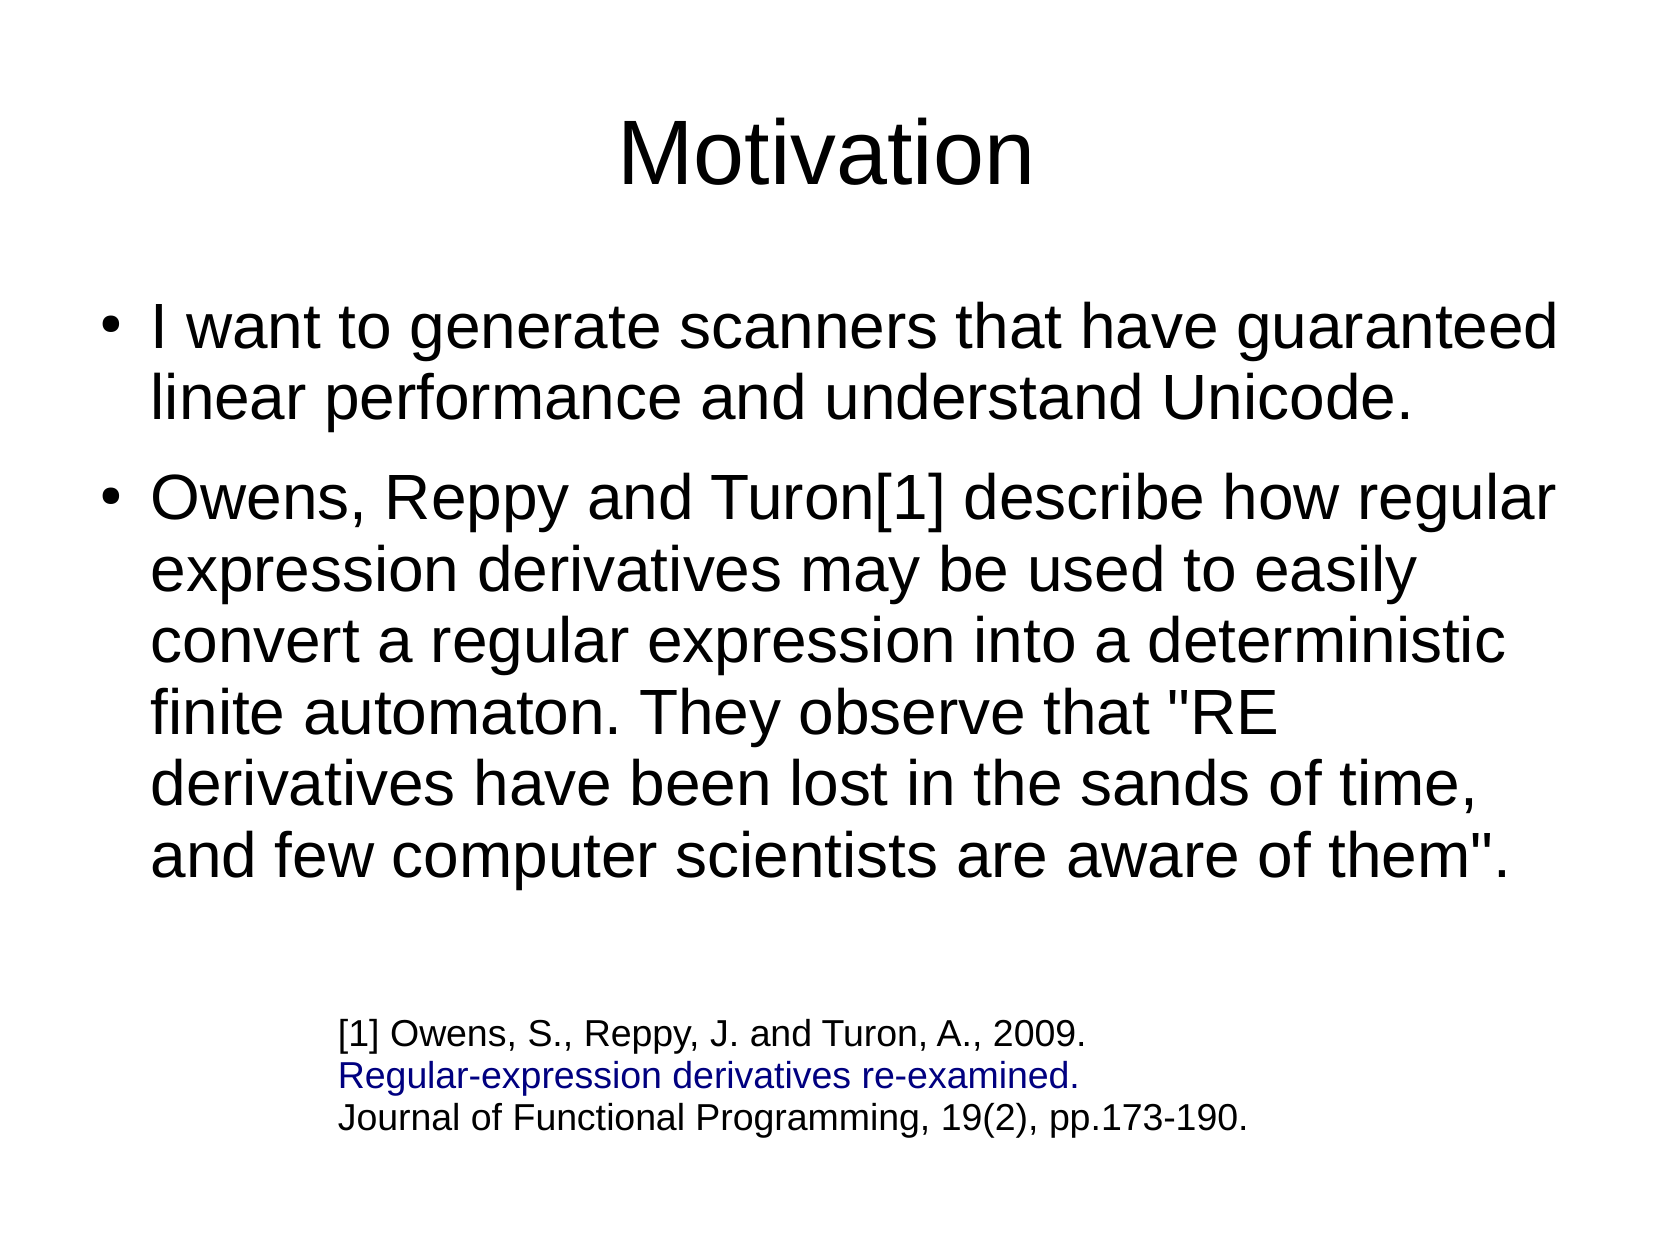

# Motivation
I want to generate scanners that have guaranteed linear performance and understand Unicode.
Owens, Reppy and Turon[1] describe how regular expression derivatives may be used to easily convert a regular expression into a deterministic finite automaton. They observe that "RE derivatives have been lost in the sands of time, and few computer scientists are aware of them".
[1] Owens, S., Reppy, J. and Turon, A., 2009.
Regular-expression derivatives re-examined.
Journal of Functional Programming, 19(2), pp.173-190.